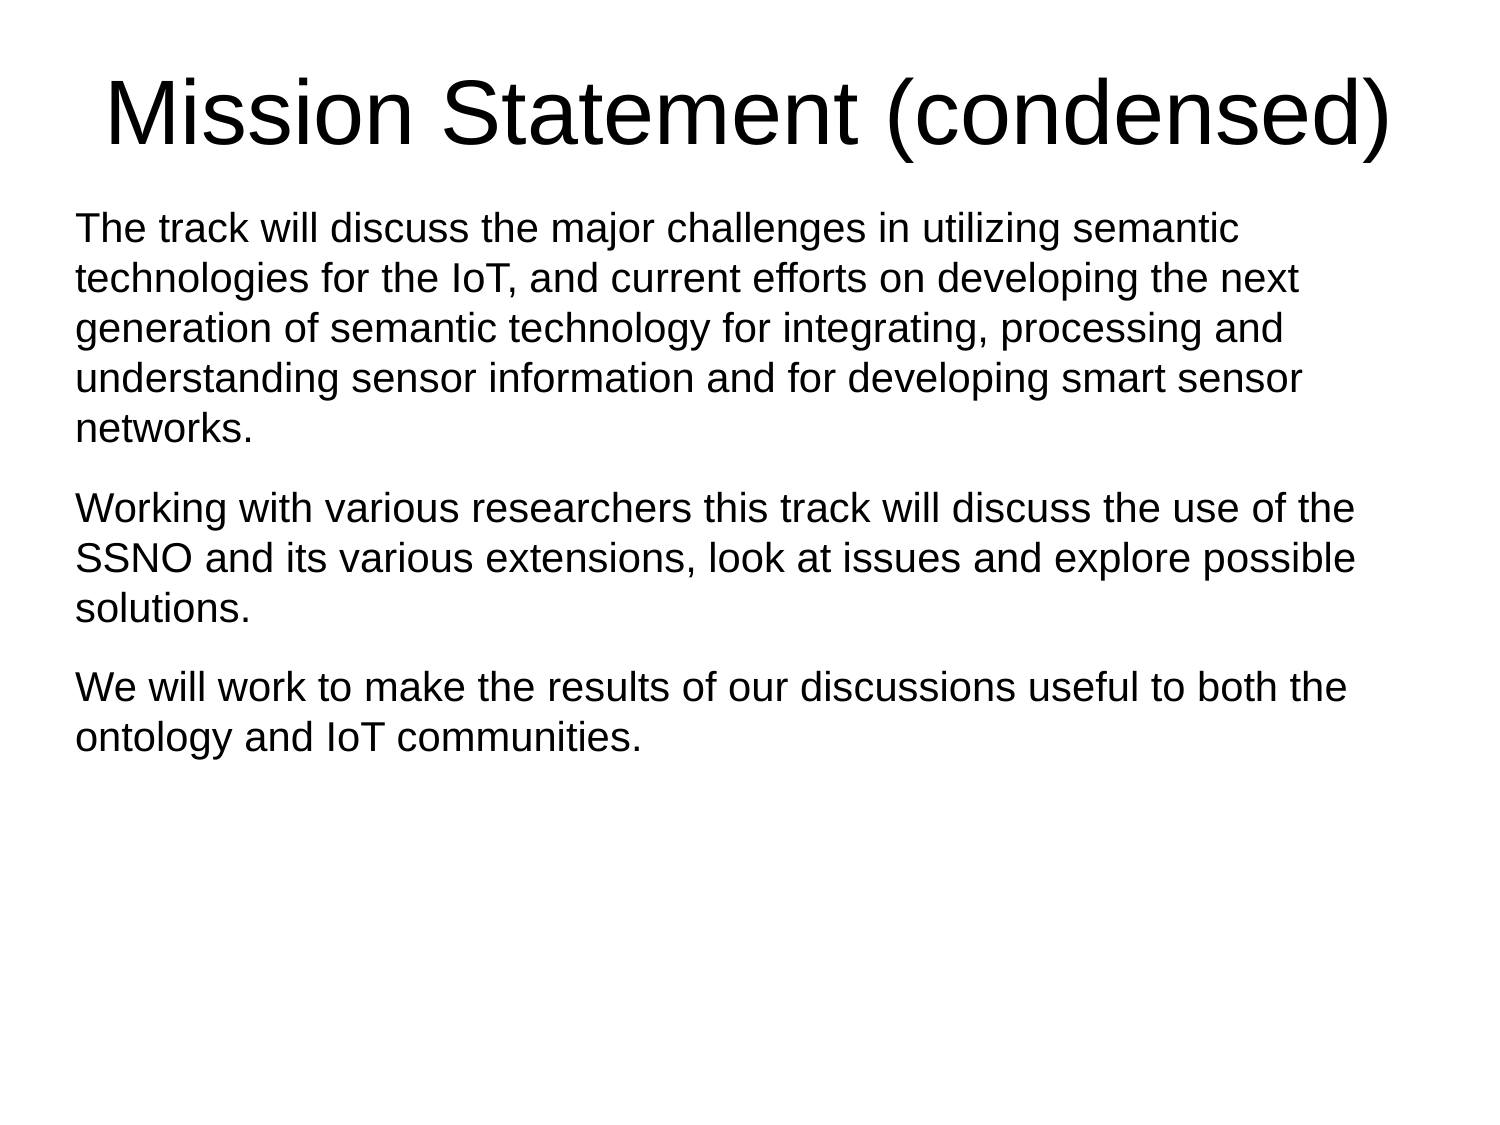

Mission Statement (condensed)
# The track will discuss the major challenges in utilizing semantic technologies for the IoT, and current efforts on developing the next generation of semantic technology for integrating, processing and understanding sensor information and for developing smart sensor networks.
Working with various researchers this track will discuss the use of the SSNO and its various extensions, look at issues and explore possible solutions.
We will work to make the results of our discussions useful to both the ontology and IoT communities.